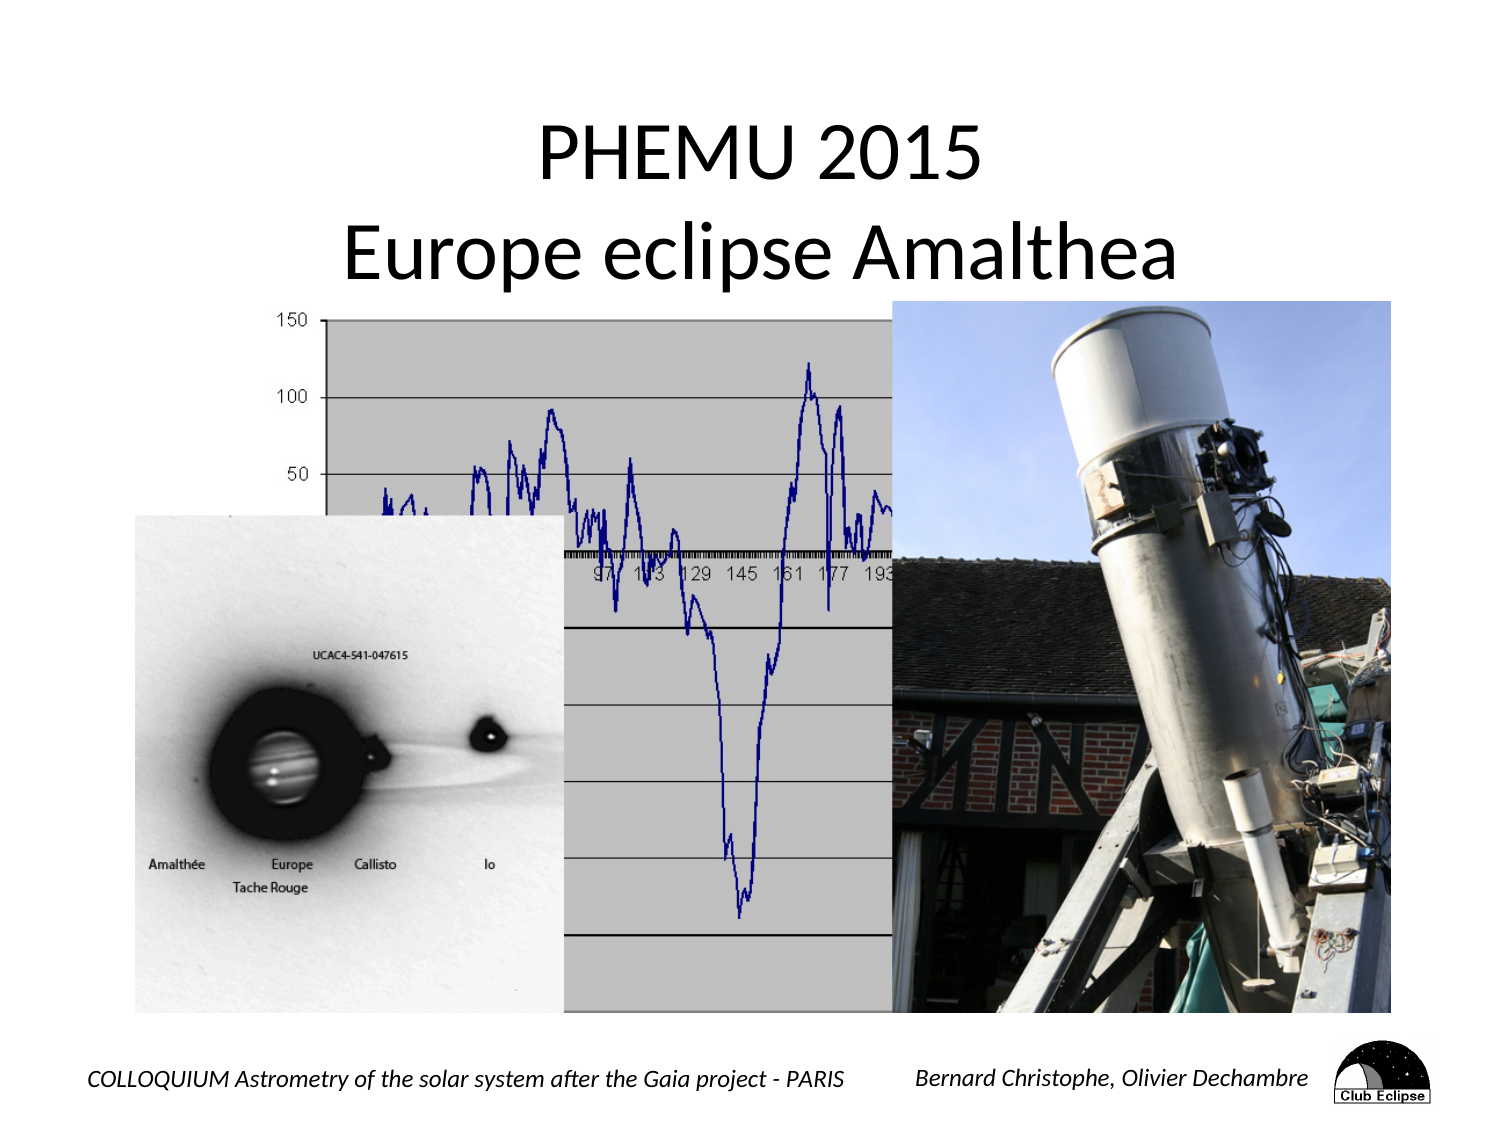

# PHEMU 2015 Europe eclipse Amalthea
Bernard Christophe, Olivier Dechambre
COLLOQUIUM Astrometry of the solar system after the Gaia project - PARIS